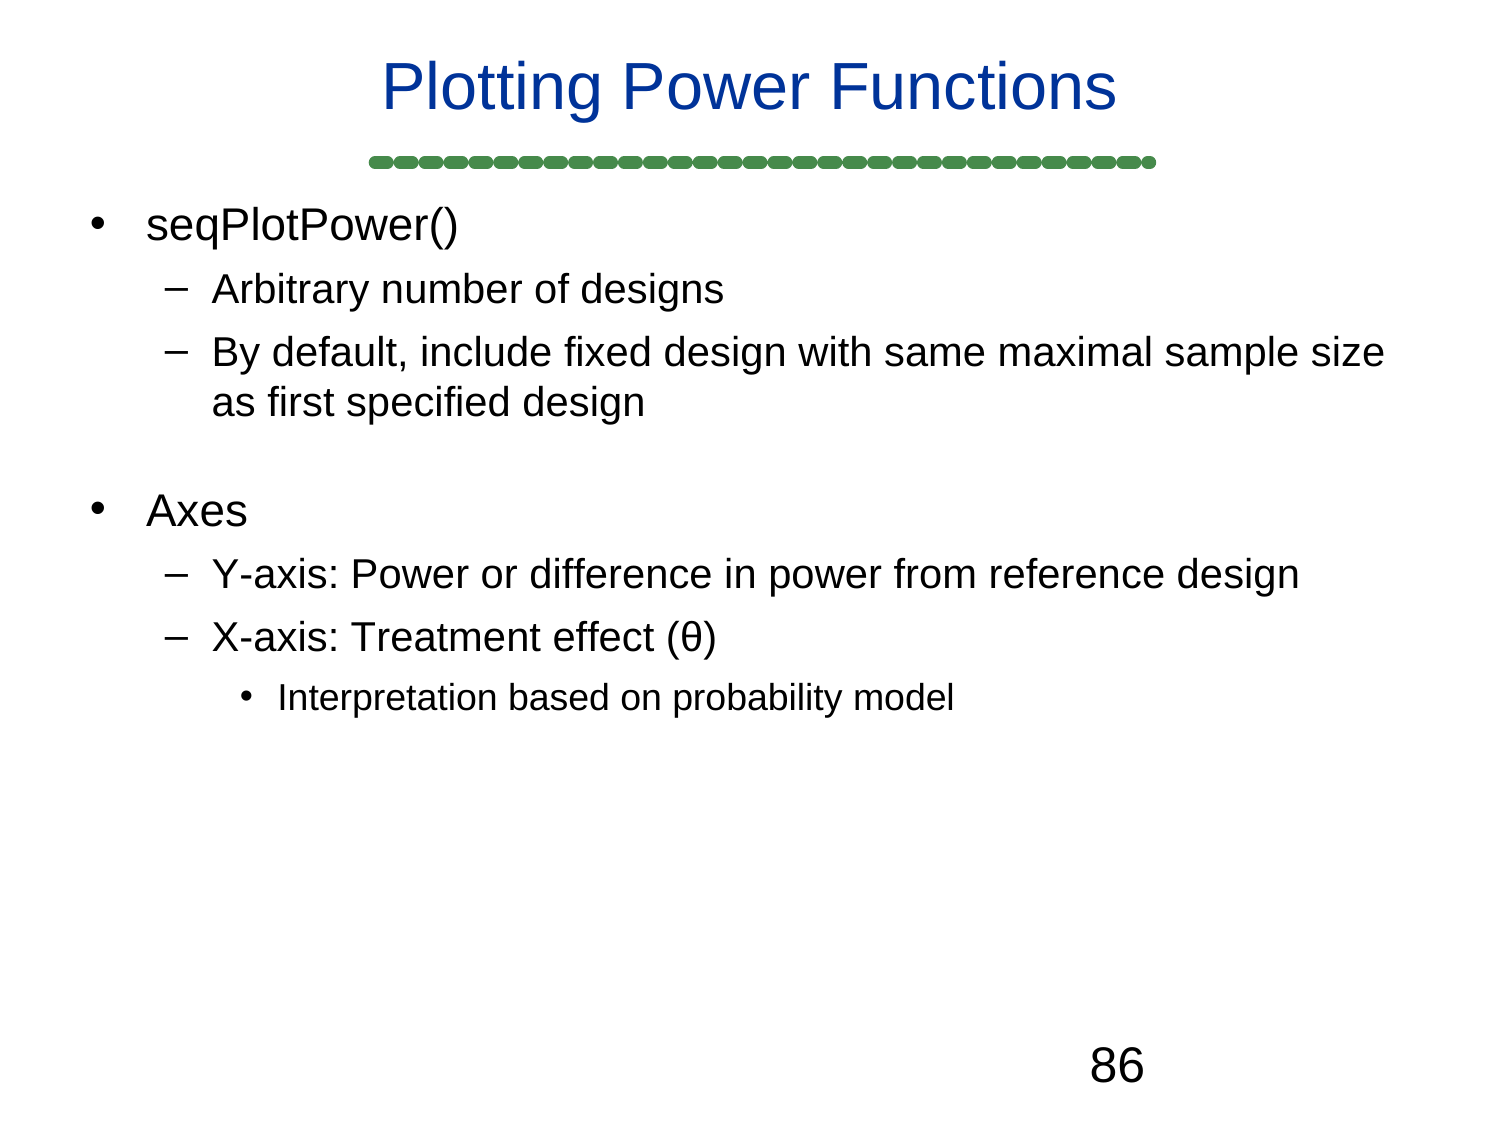

# Plotting Power Functions
seqPlotPower()
Arbitrary number of designs
By default, include fixed design with same maximal sample size as first specified design
Axes
Y-axis: Power or difference in power from reference design
X-axis: Treatment effect (θ)
Interpretation based on probability model
86